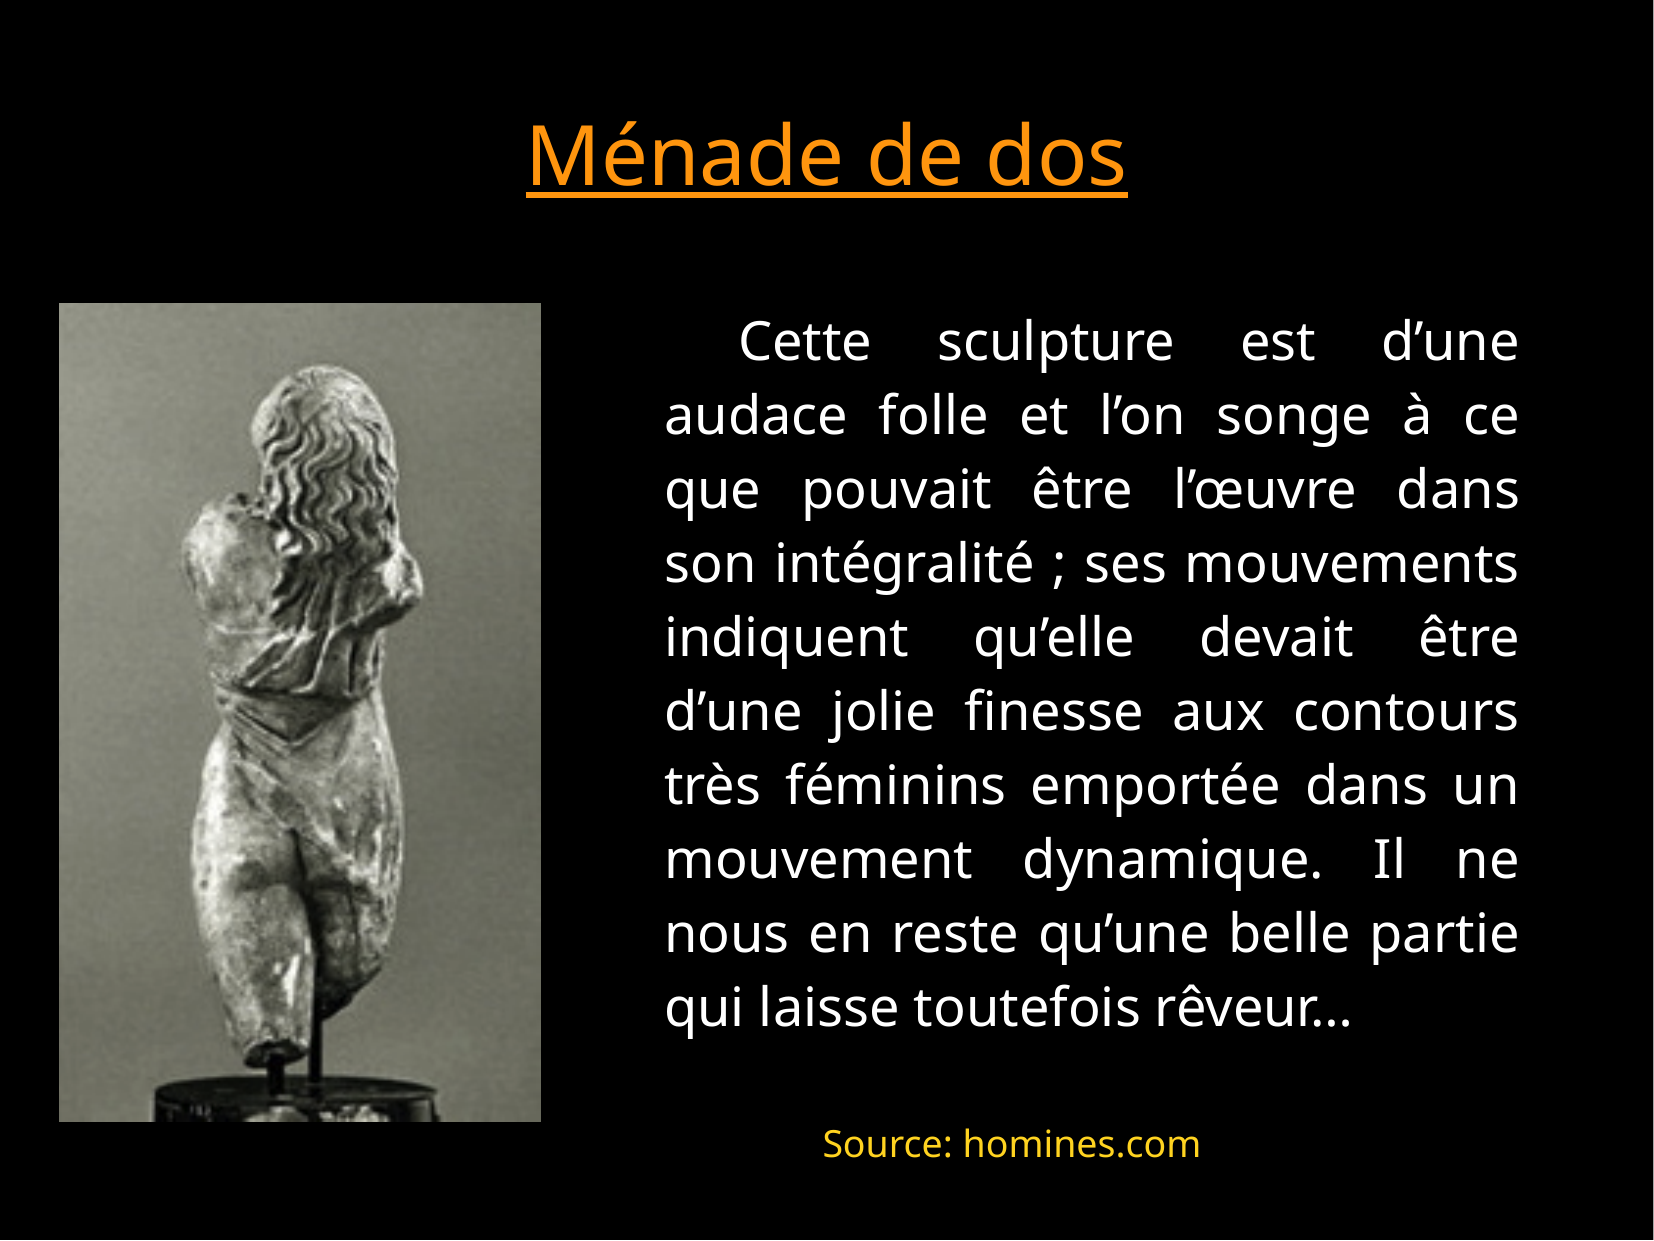

# Ménade de dos
	Cette sculpture est d’une audace folle et l’on songe à ce que pouvait être l’œuvre dans son intégralité ; ses mouvements indiquent qu’elle devait être d’une jolie finesse aux contours très féminins emportée dans un mouvement dynamique. Il ne nous en reste qu’une belle partie qui laisse toutefois rêveur…
 Source: homines.com